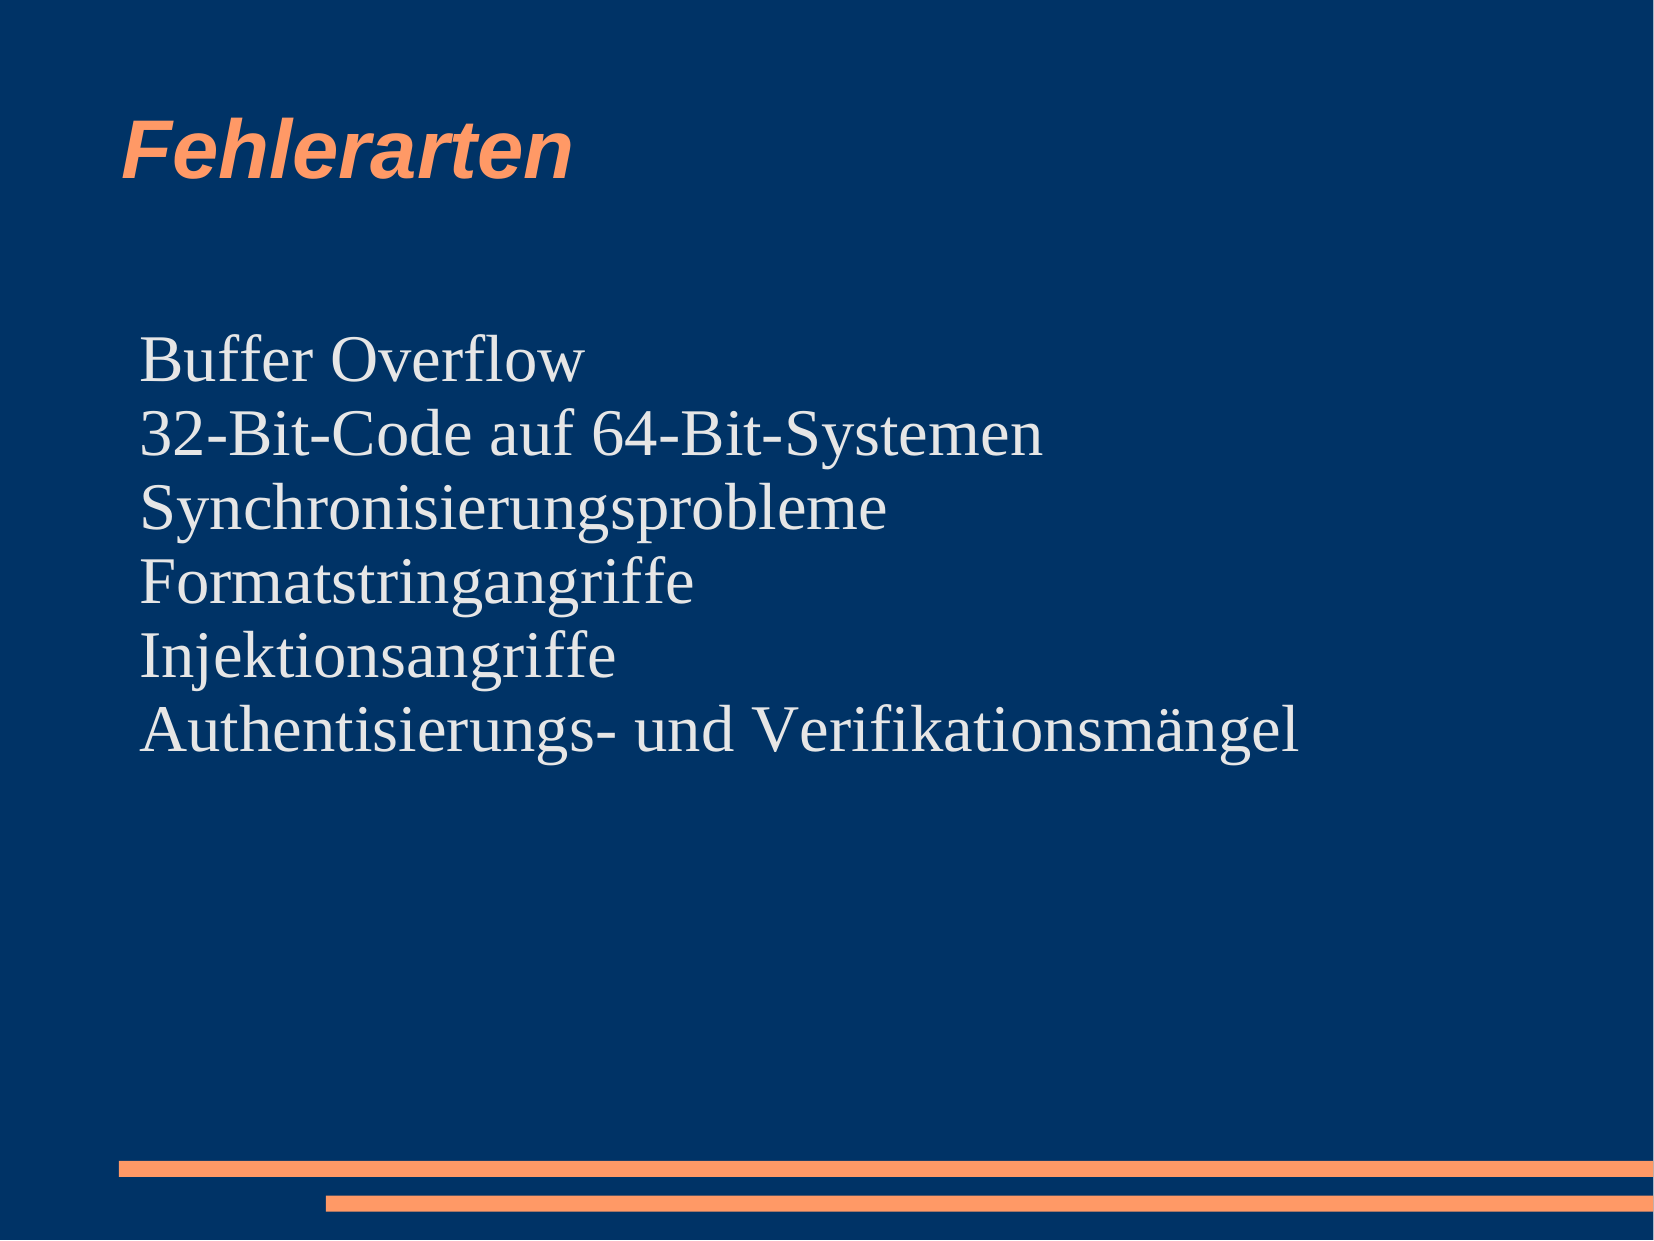

# Fehlerarten
Buffer Overflow
32-Bit-Code auf 64-Bit-Systemen
Synchronisierungsprobleme
Formatstringangriffe
Injektionsangriffe
Authentisierungs- und Verifikationsmängel